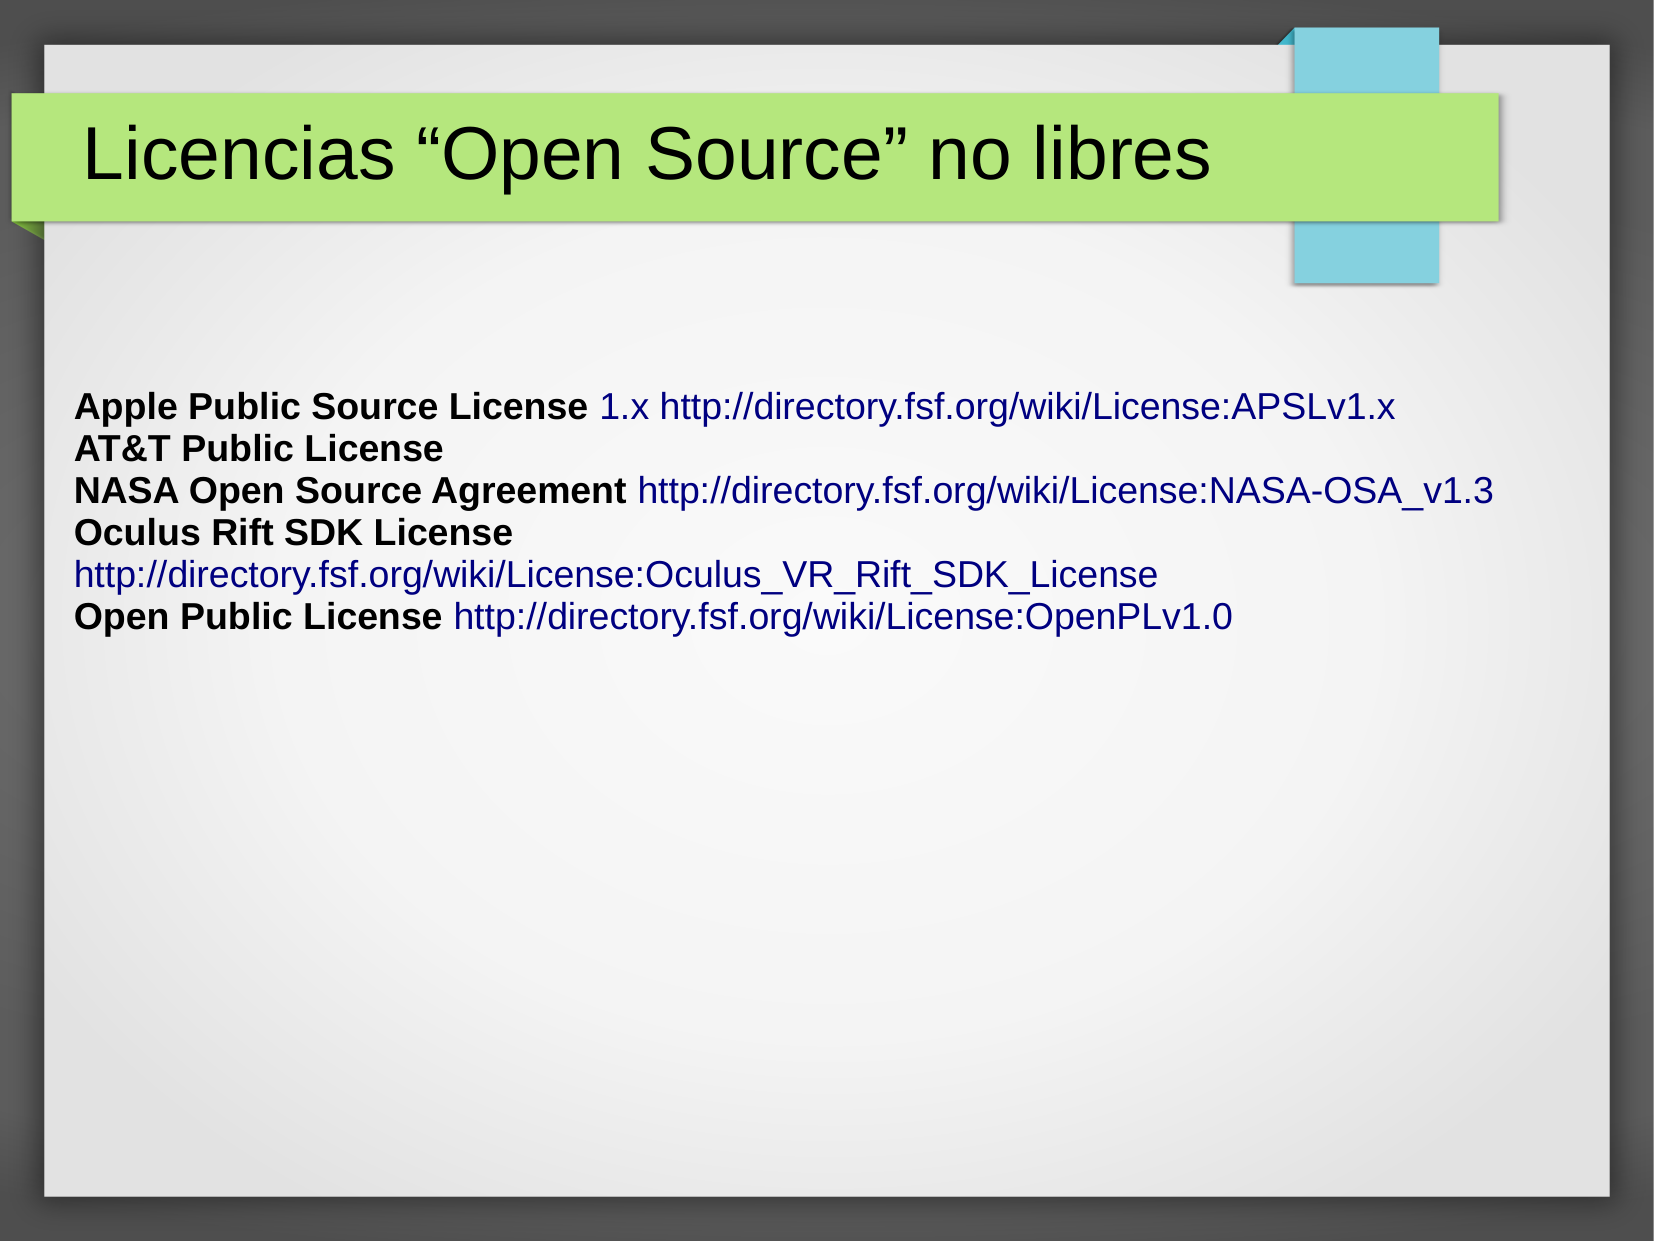

# Licencias “Open Source” no libres
Apple Public Source License 1.x http://directory.fsf.org/wiki/License:APSLv1.x
AT&T Public License
NASA Open Source Agreement http://directory.fsf.org/wiki/License:NASA-OSA_v1.3
Oculus Rift SDK License http://directory.fsf.org/wiki/License:Oculus_VR_Rift_SDK_License
Open Public License http://directory.fsf.org/wiki/License:OpenPLv1.0